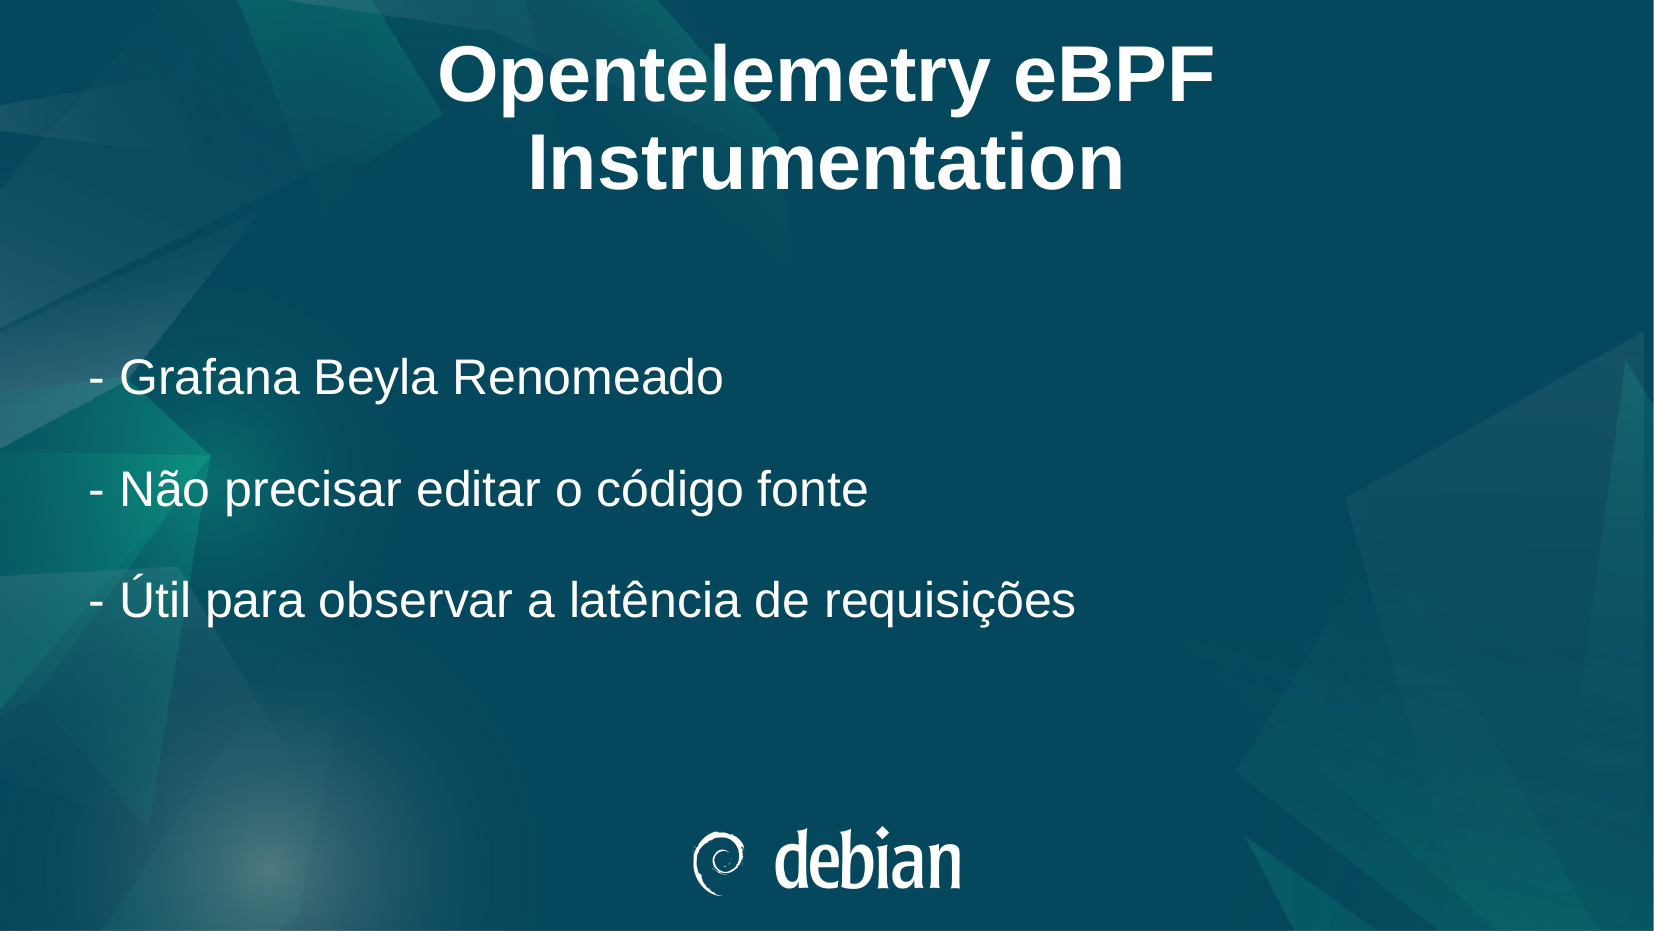

Opentelemetry eBPF Instrumentation
# - Grafana Beyla Renomeado
- Não precisar editar o código fonte​​​​
- Útil para observar a latência de requisições